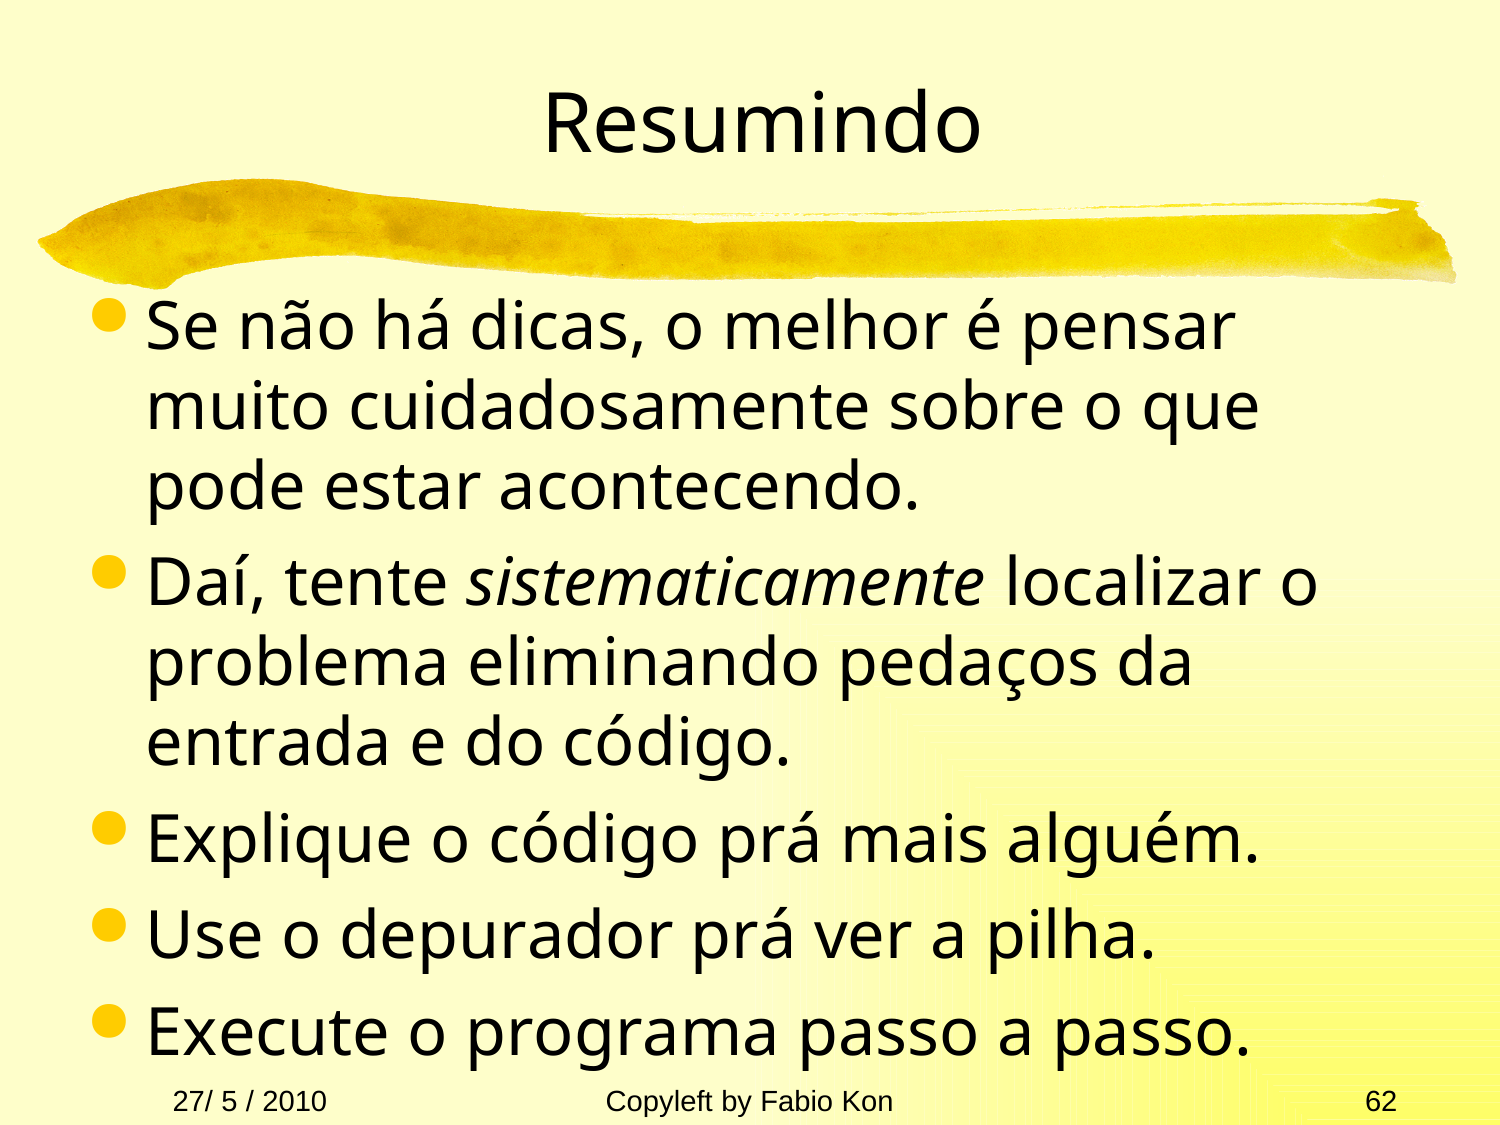

# Resumindo
Se não há dicas, o melhor é pensar muito cuidadosamente sobre o que pode estar acontecendo.
Daí, tente sistematicamente localizar o problema eliminando pedaços da entrada e do código.
Explique o código prá mais alguém.
Use o depurador prá ver a pilha.
Execute o programa passo a passo.
ECOOP'99 OOOSW
62